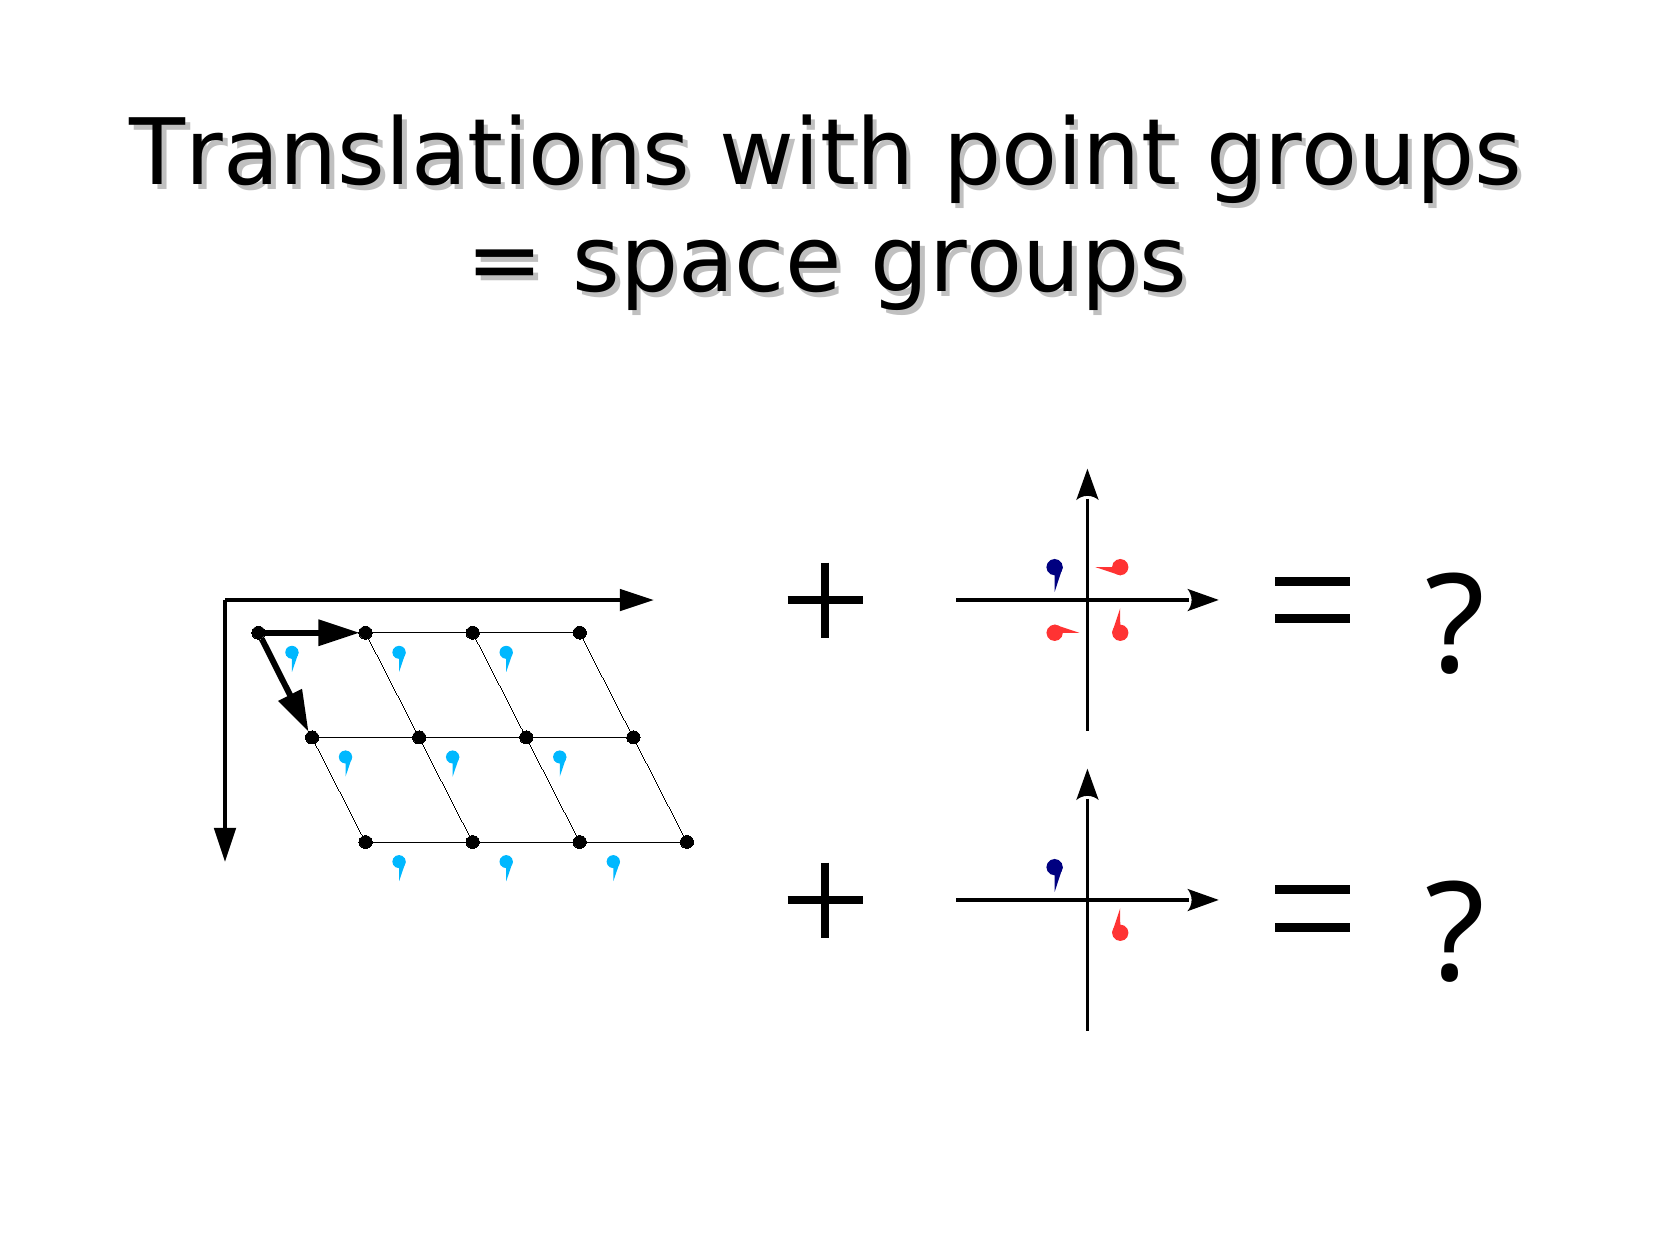

# Translations with point groups = space groups
?
?